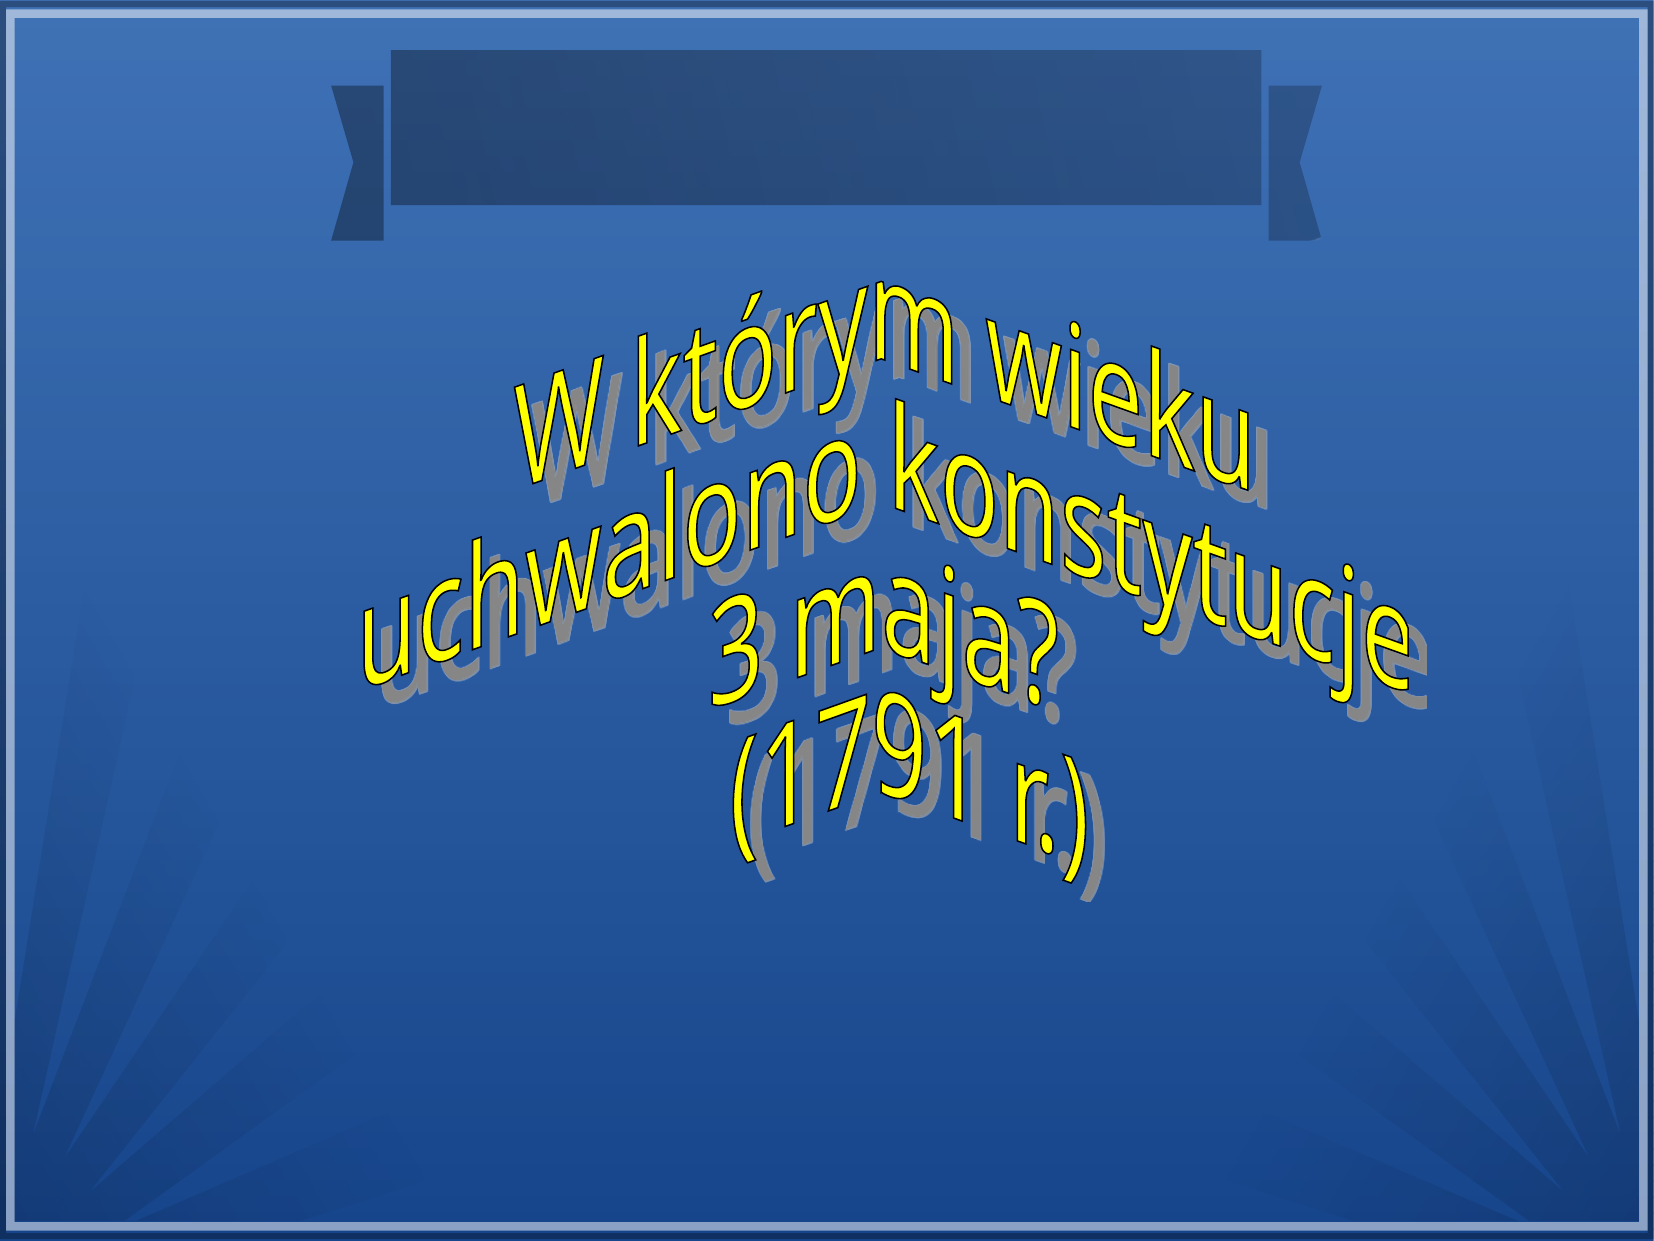

W którym wieku
uchwalono konstytucje
3 maja?
 (1791 r.)